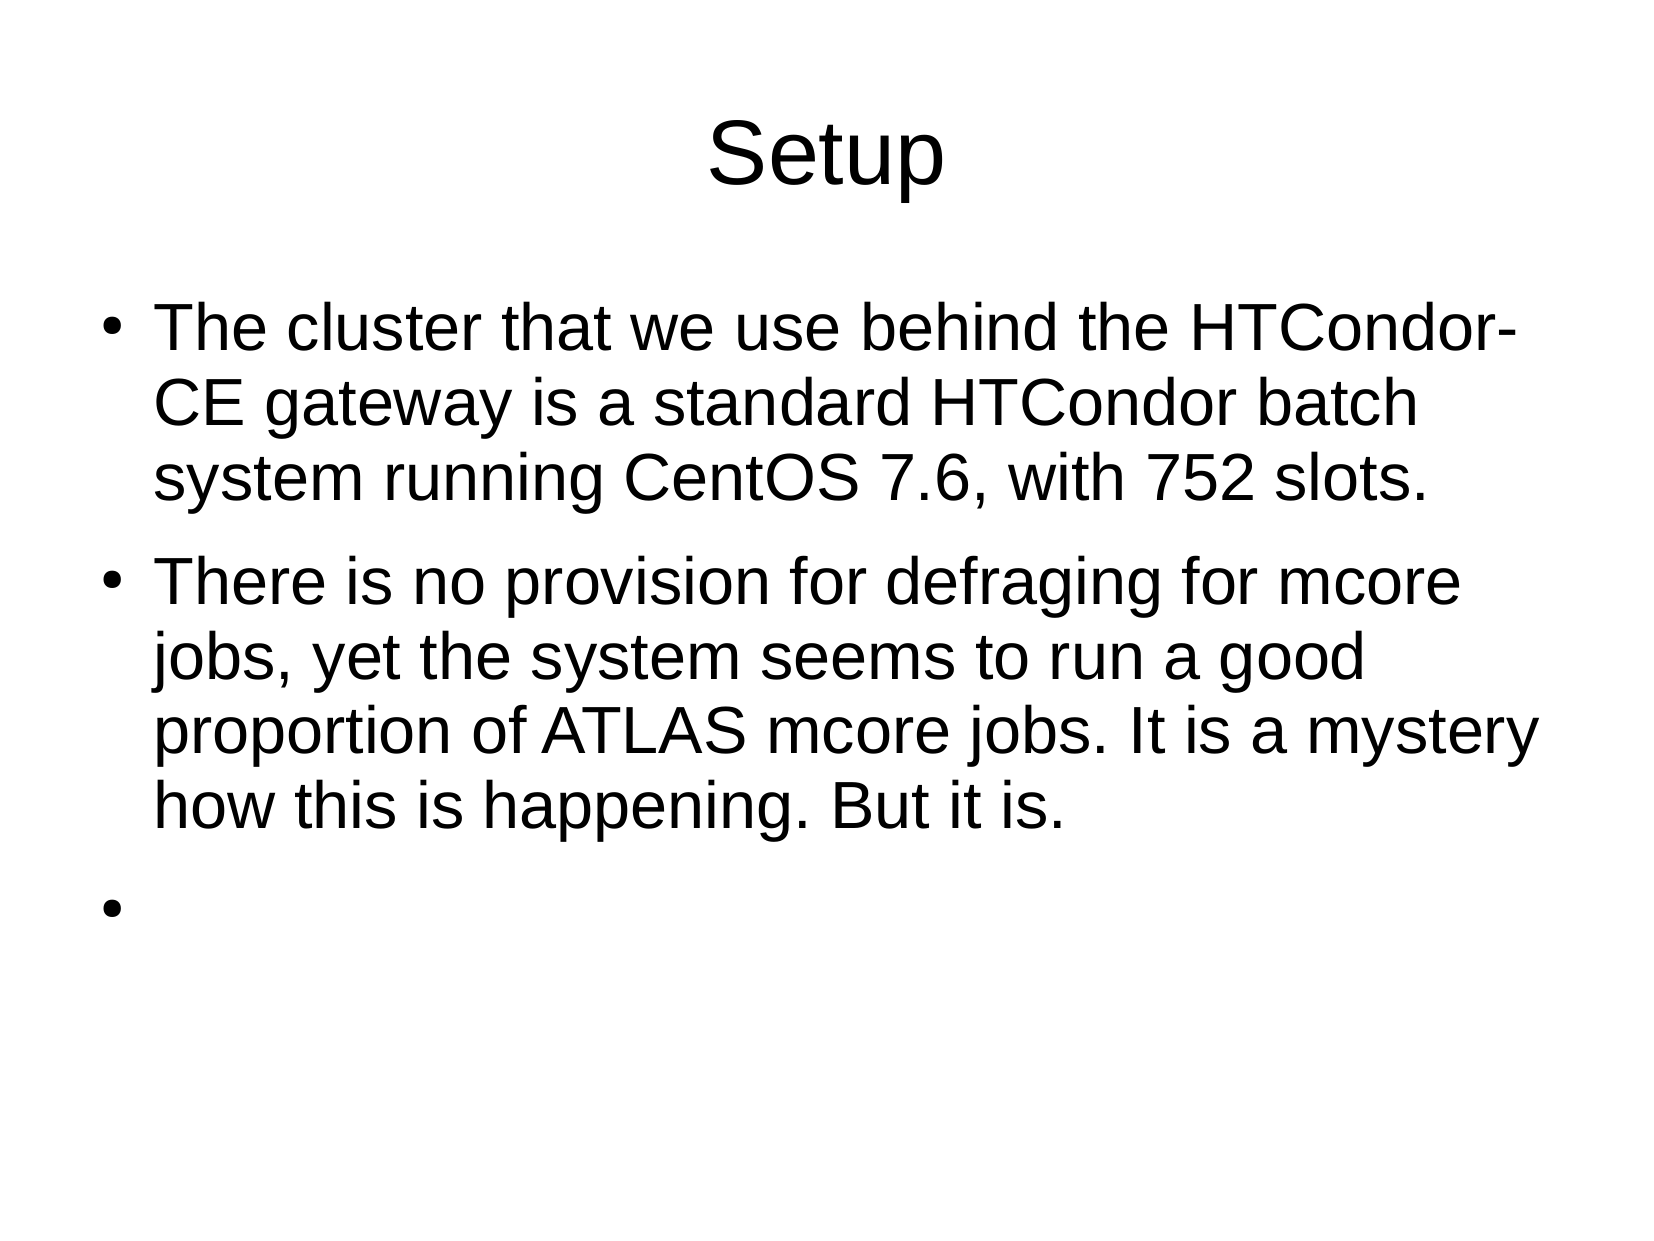

# Setup
The cluster that we use behind the HTCondor-CE gateway is a standard HTCondor batch system running CentOS 7.6, with 752 slots.
There is no provision for defraging for mcore jobs, yet the system seems to run a good proportion of ATLAS mcore jobs. It is a mystery how this is happening. But it is.